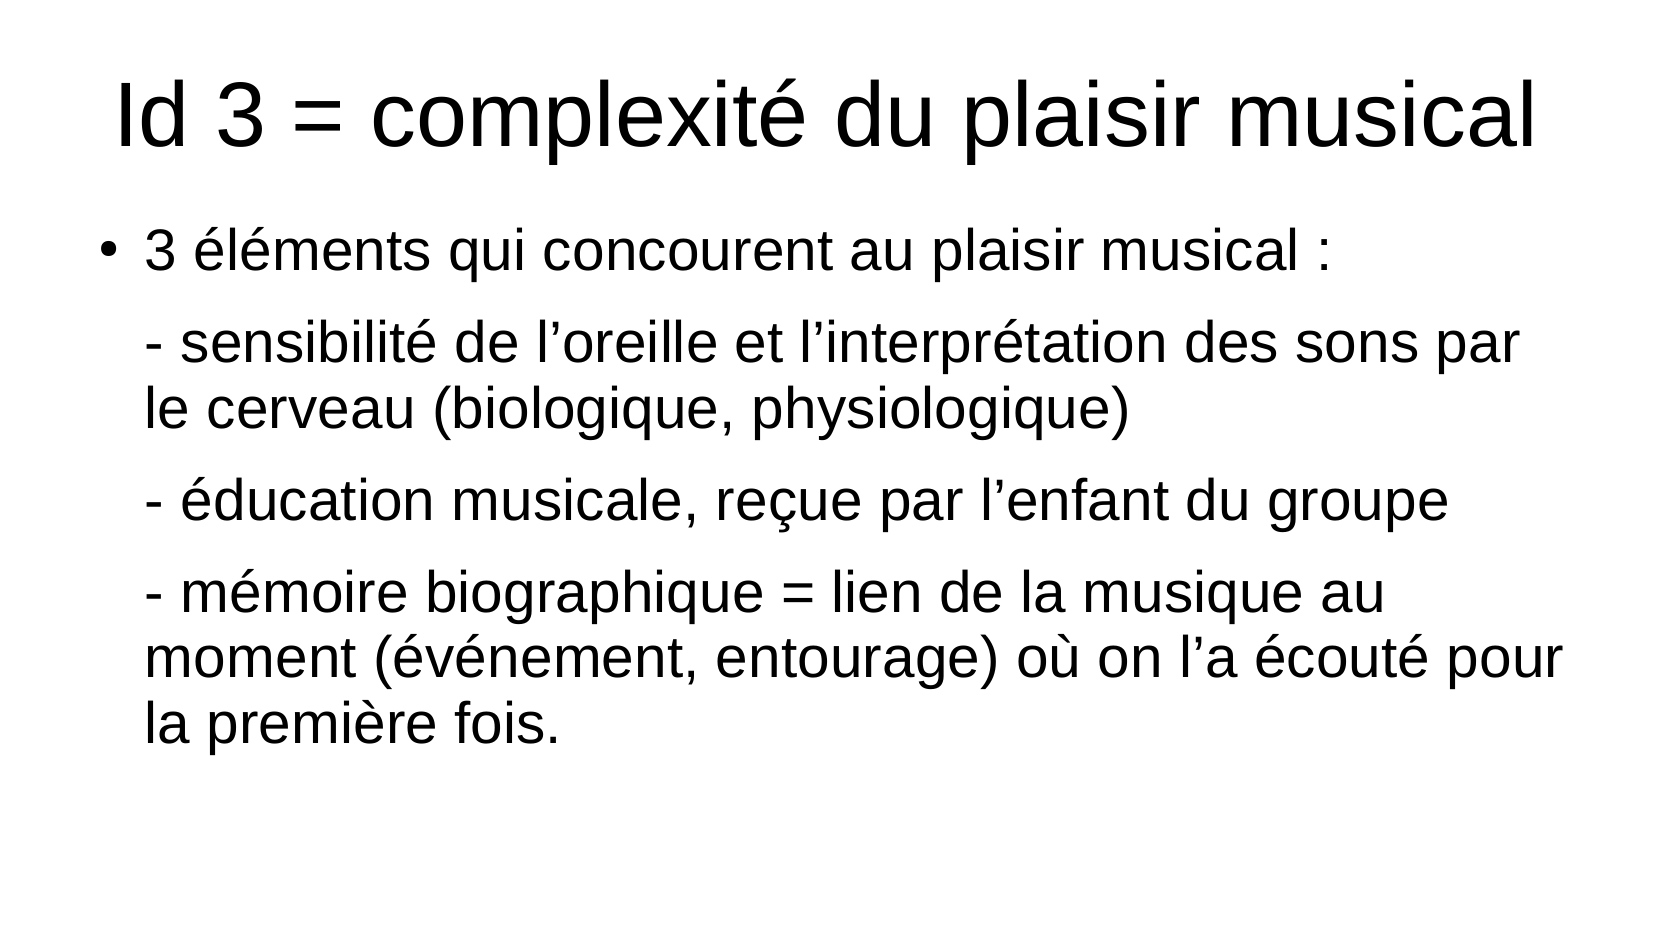

# Id 3 = complexité du plaisir musical
3 éléments qui concourent au plaisir musical :
- sensibilité de l’oreille et l’interprétation des sons par le cerveau (biologique, physiologique)
- éducation musicale, reçue par l’enfant du groupe
- mémoire biographique = lien de la musique au moment (événement, entourage) où on l’a écouté pour la première fois.